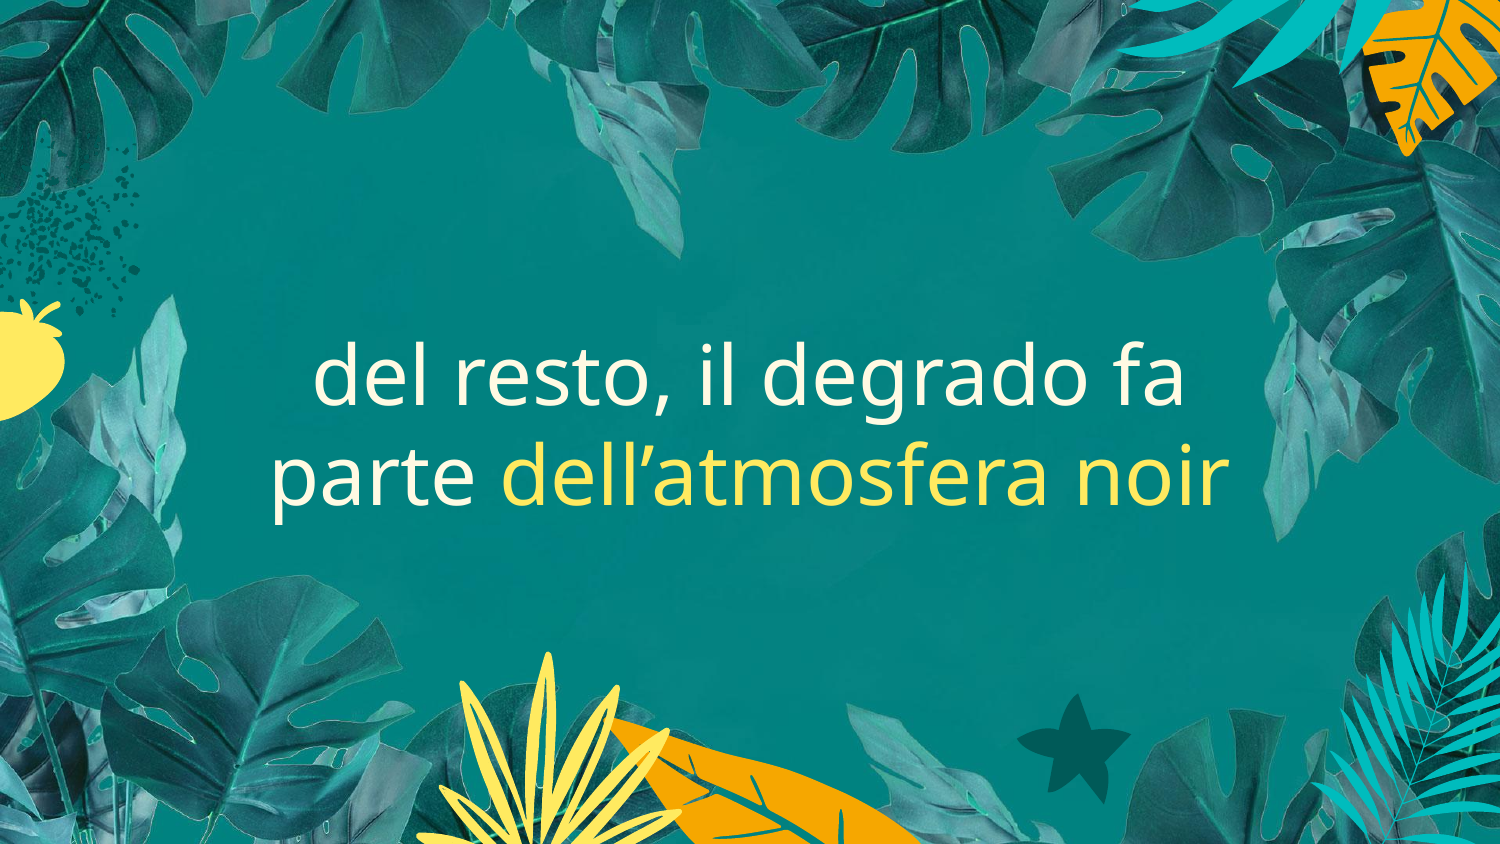

# del resto, il degrado fa parte dell’atmosfera noir